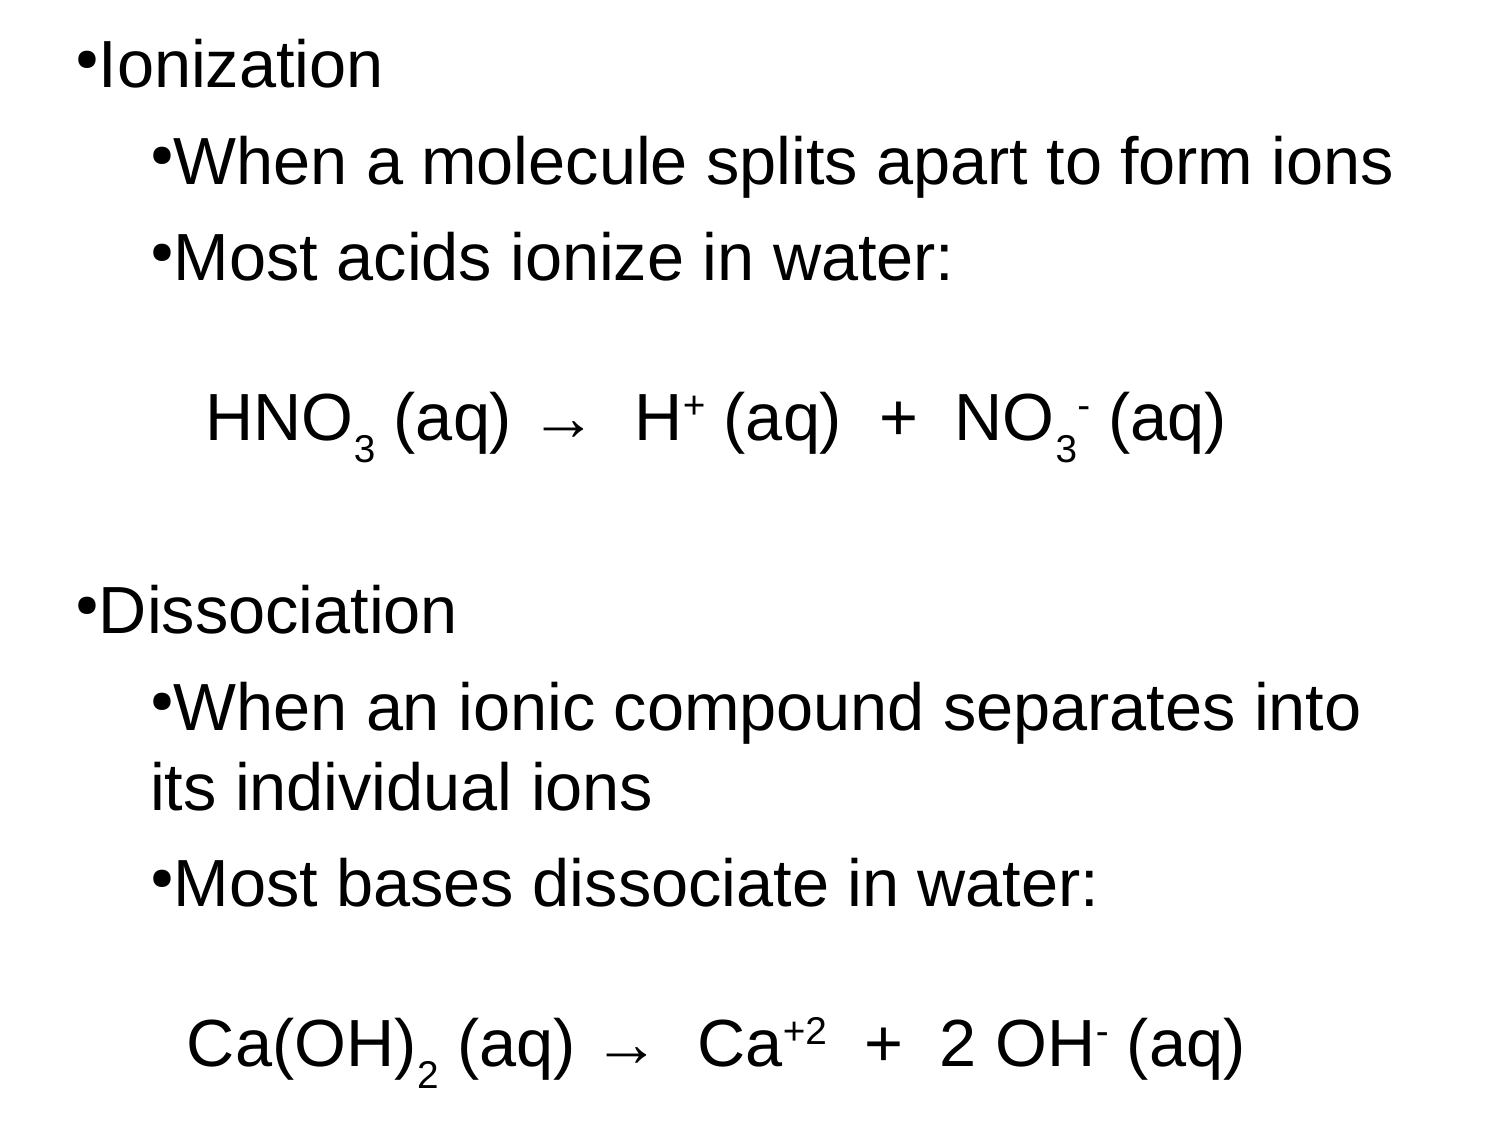

# Ionization
When a molecule splits apart to form ions
Most acids ionize in water:
 HNO3 (aq) → H+ (aq) + NO3- (aq)
Dissociation
When an ionic compound separates into its individual ions
Most bases dissociate in water:
 Ca(OH)2 (aq) → Ca+2 + 2 OH- (aq)